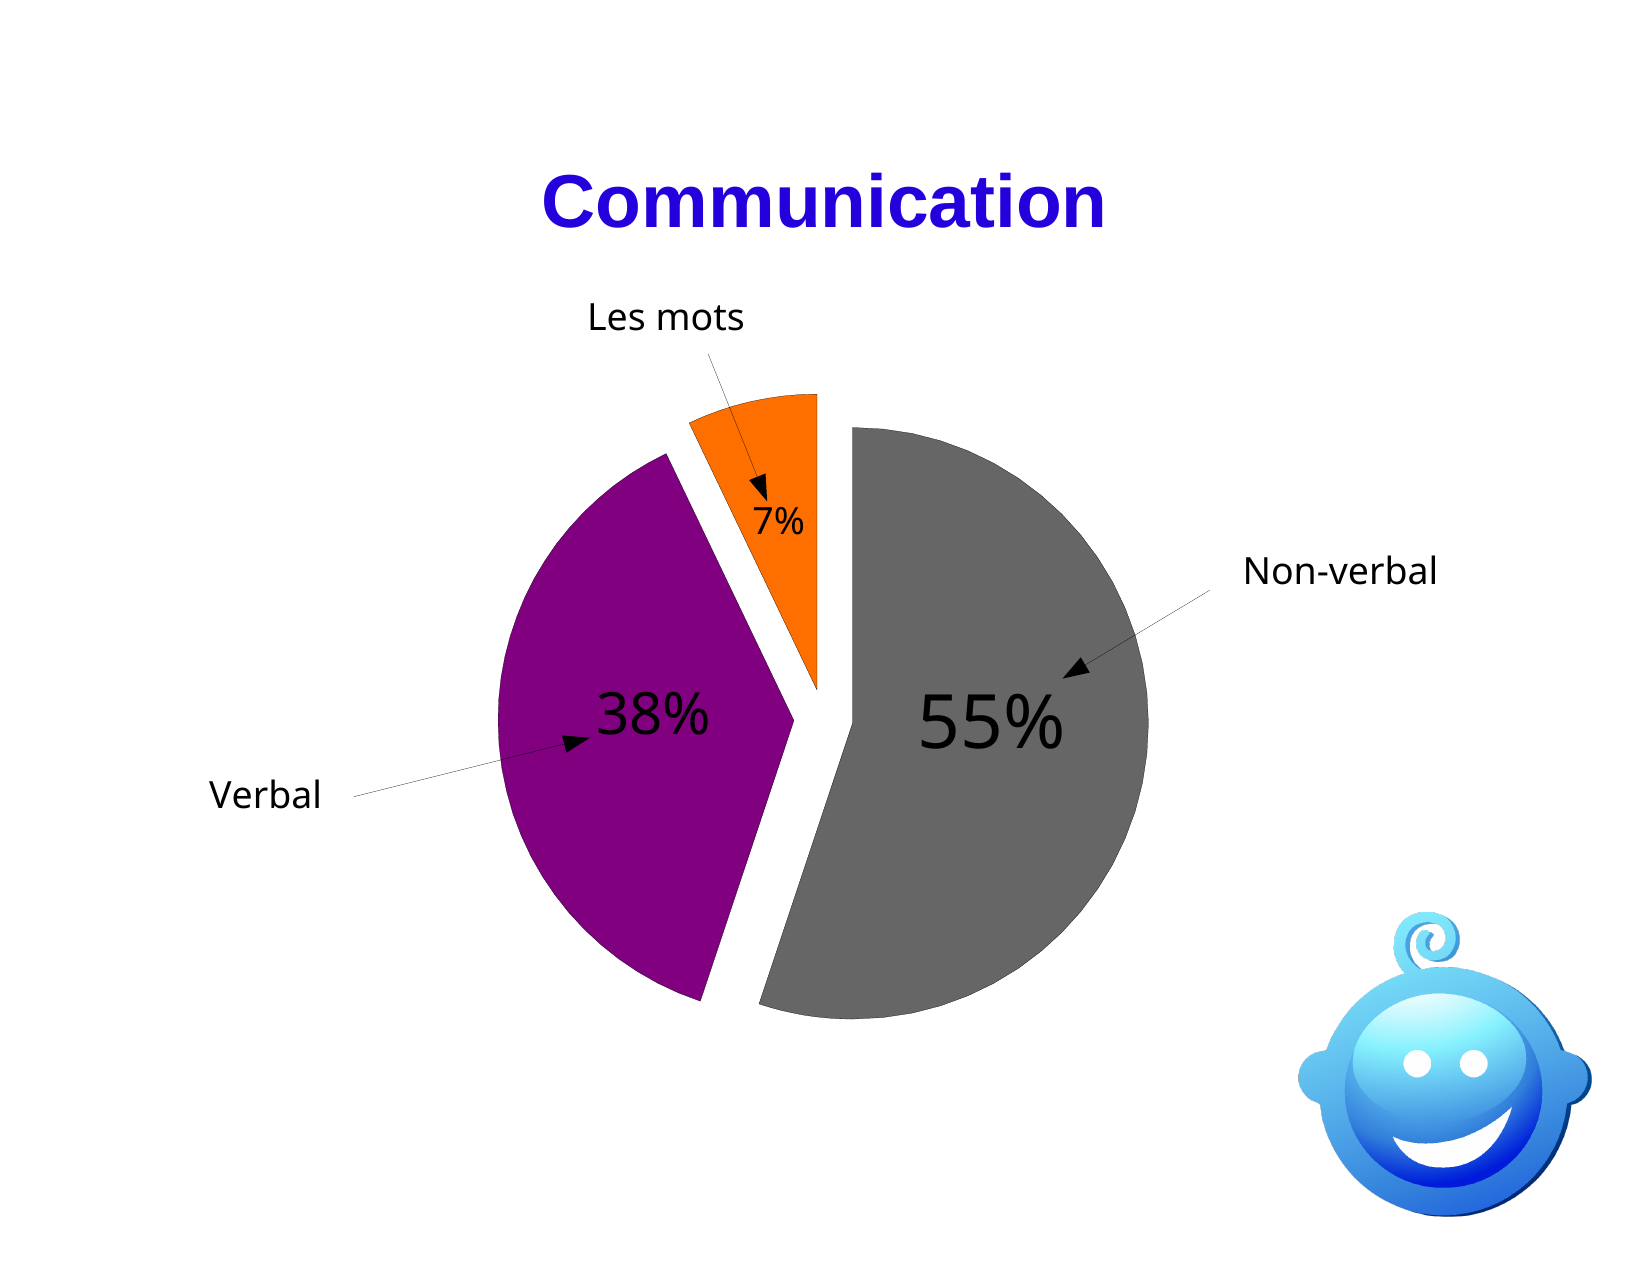

# Communication
Les mots
7%
Non-verbal
55%
38%
Verbal